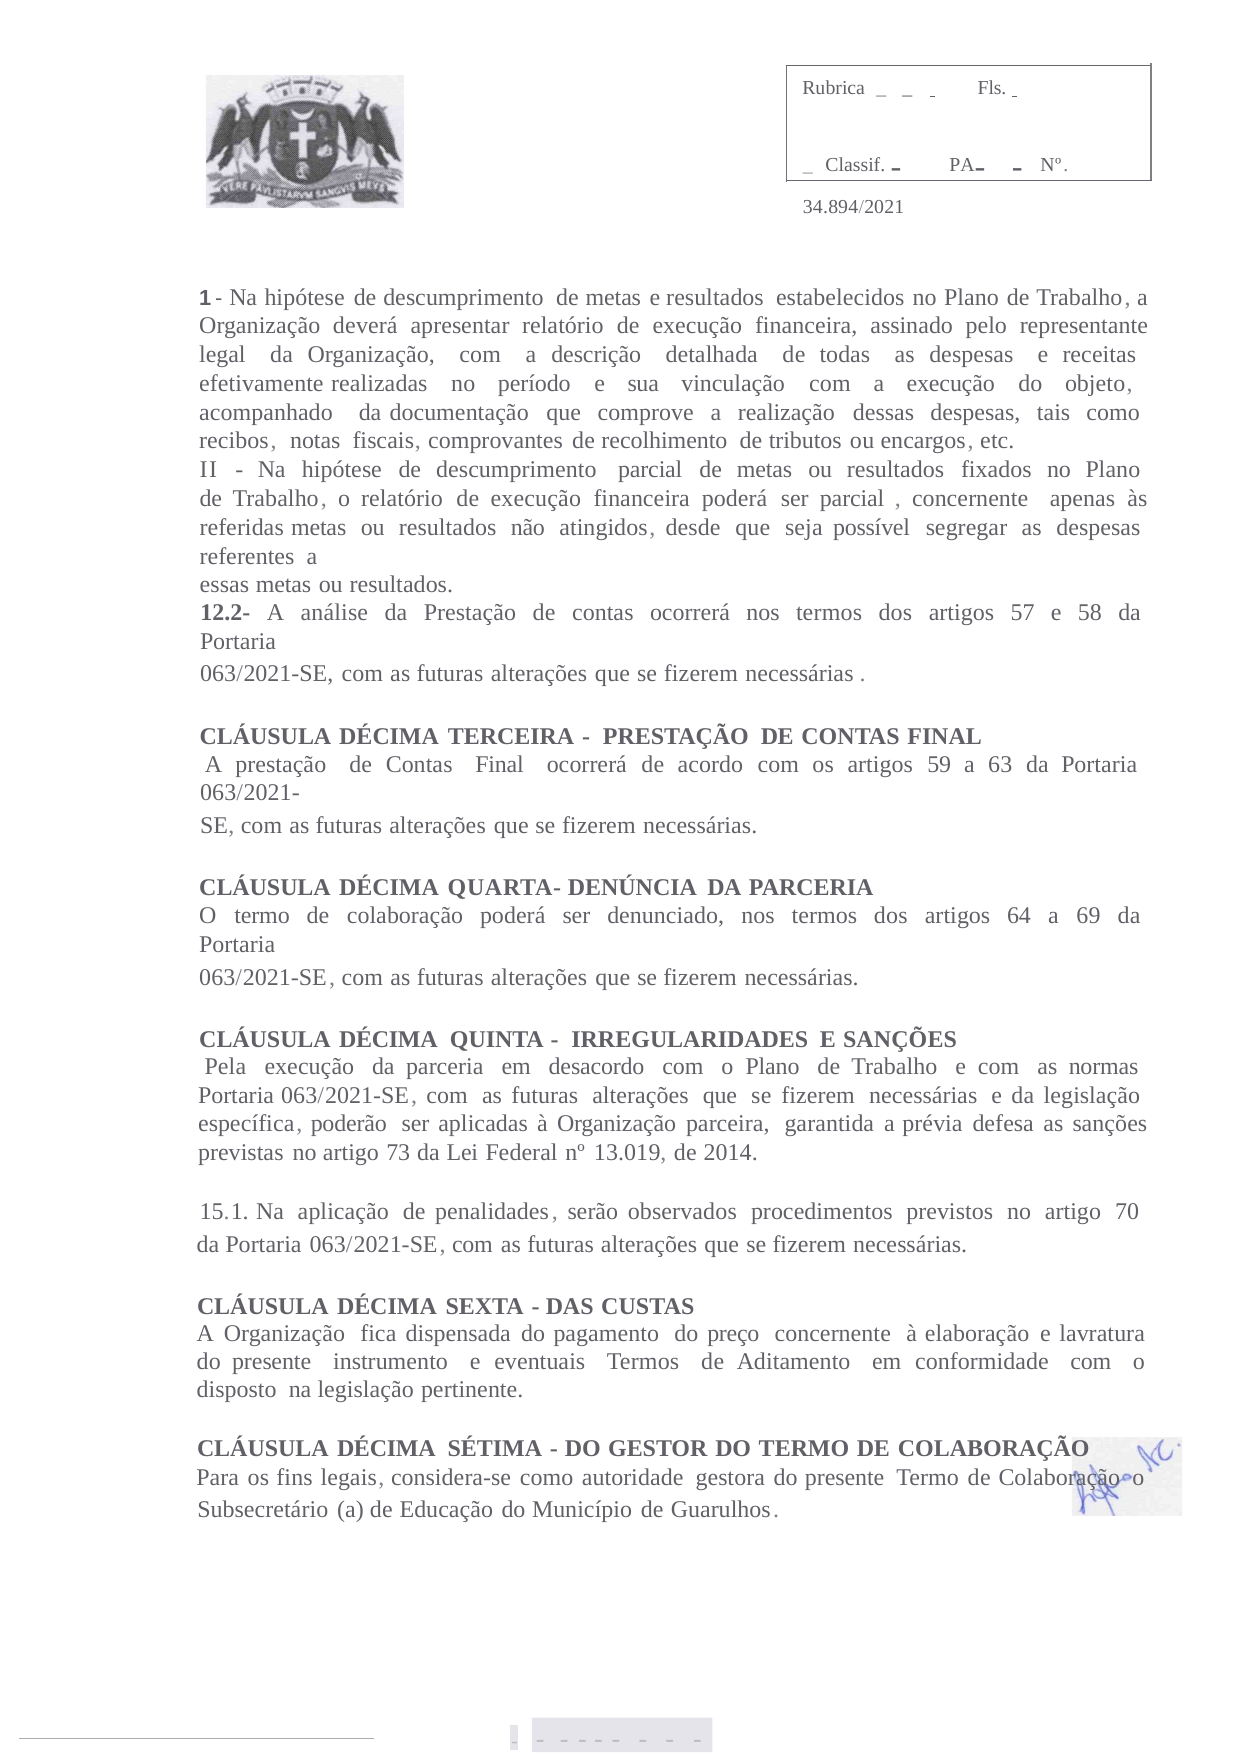

Rubrica __ 	 Fls. 	_ Classif. - PA-- Nº. 34.894/2021
1- Na hipótese de descumprimento de metas e resultados estabelecidos no Plano de Trabalho, a Organização deverá apresentar relatório de execução financeira, assinado pelo representante legal da Organização, com a descrição detalhada de todas as despesas e receitas efetivamente realizadas no período e sua vinculação com a execução do objeto, acompanhado da documentação que comprove a realização dessas despesas, tais como recibos, notas fiscais, comprovantes de recolhimento de tributos ou encargos, etc.
II - Na hipótese de descumprimento parcial de metas ou resultados fixados no Plano de Trabalho, o relatório de execução financeira poderá ser parcial , concernente apenas às referidas metas ou resultados não atingidos, desde que seja possível segregar as despesas referentes a
essas metas ou resultados.
12.2- A análise da Prestação de contas ocorrerá nos termos dos artigos 57 e 58 da Portaria
063/2021-SE, com as futuras alterações que se fizerem necessárias .
CLÁUSULA DÉCIMA TERCEIRA - PRESTAÇÃO DE CONTAS FINAL
A prestação de Contas Final ocorrerá de acordo com os artigos 59 a 63 da Portaria 063/2021-
SE, com as futuras alterações que se fizerem necessárias.
CLÁUSULA DÉCIMA QUARTA- DENÚNCIA DA PARCERIA
O termo de colaboração poderá ser denunciado, nos termos dos artigos 64 a 69 da Portaria
063/2021-SE, com as futuras alterações que se fizerem necessárias.
CLÁUSULA DÉCIMA QUINTA - IRREGULARIDADES E SANÇÕES
Pela execução da parceria em desacordo com o Plano de Trabalho e com as normas Portaria 063/2021-SE, com as futuras alterações que se fizerem necessárias e da legislação específica, poderão ser aplicadas à Organização parceira, garantida a prévia defesa as sanções previstas no artigo 73 da Lei Federal nº 13.019, de 2014.
15.1. Na aplicação de penalidades, serão observados procedimentos previstos no artigo 70 da Portaria 063/2021-SE, com as futuras alterações que se fizerem necessárias.
CLÁUSULA DÉCIMA SEXTA - DAS CUSTAS
A Organização fica dispensada do pagamento do preço concernente à elaboração e lavratura do presente instrumento e eventuais Termos de Aditamento em conformidade com o disposto na legislação pertinente.
CLÁUSULA DÉCIMA SÉTIMA - DO GESTOR DO TERMO DE COLABORAÇÃO
Para os fins legais, considera-se como autoridade gestora do presente Termo de Colaboração o
Subsecretário (a) de Educação do Município de Guarulhos.
- --------